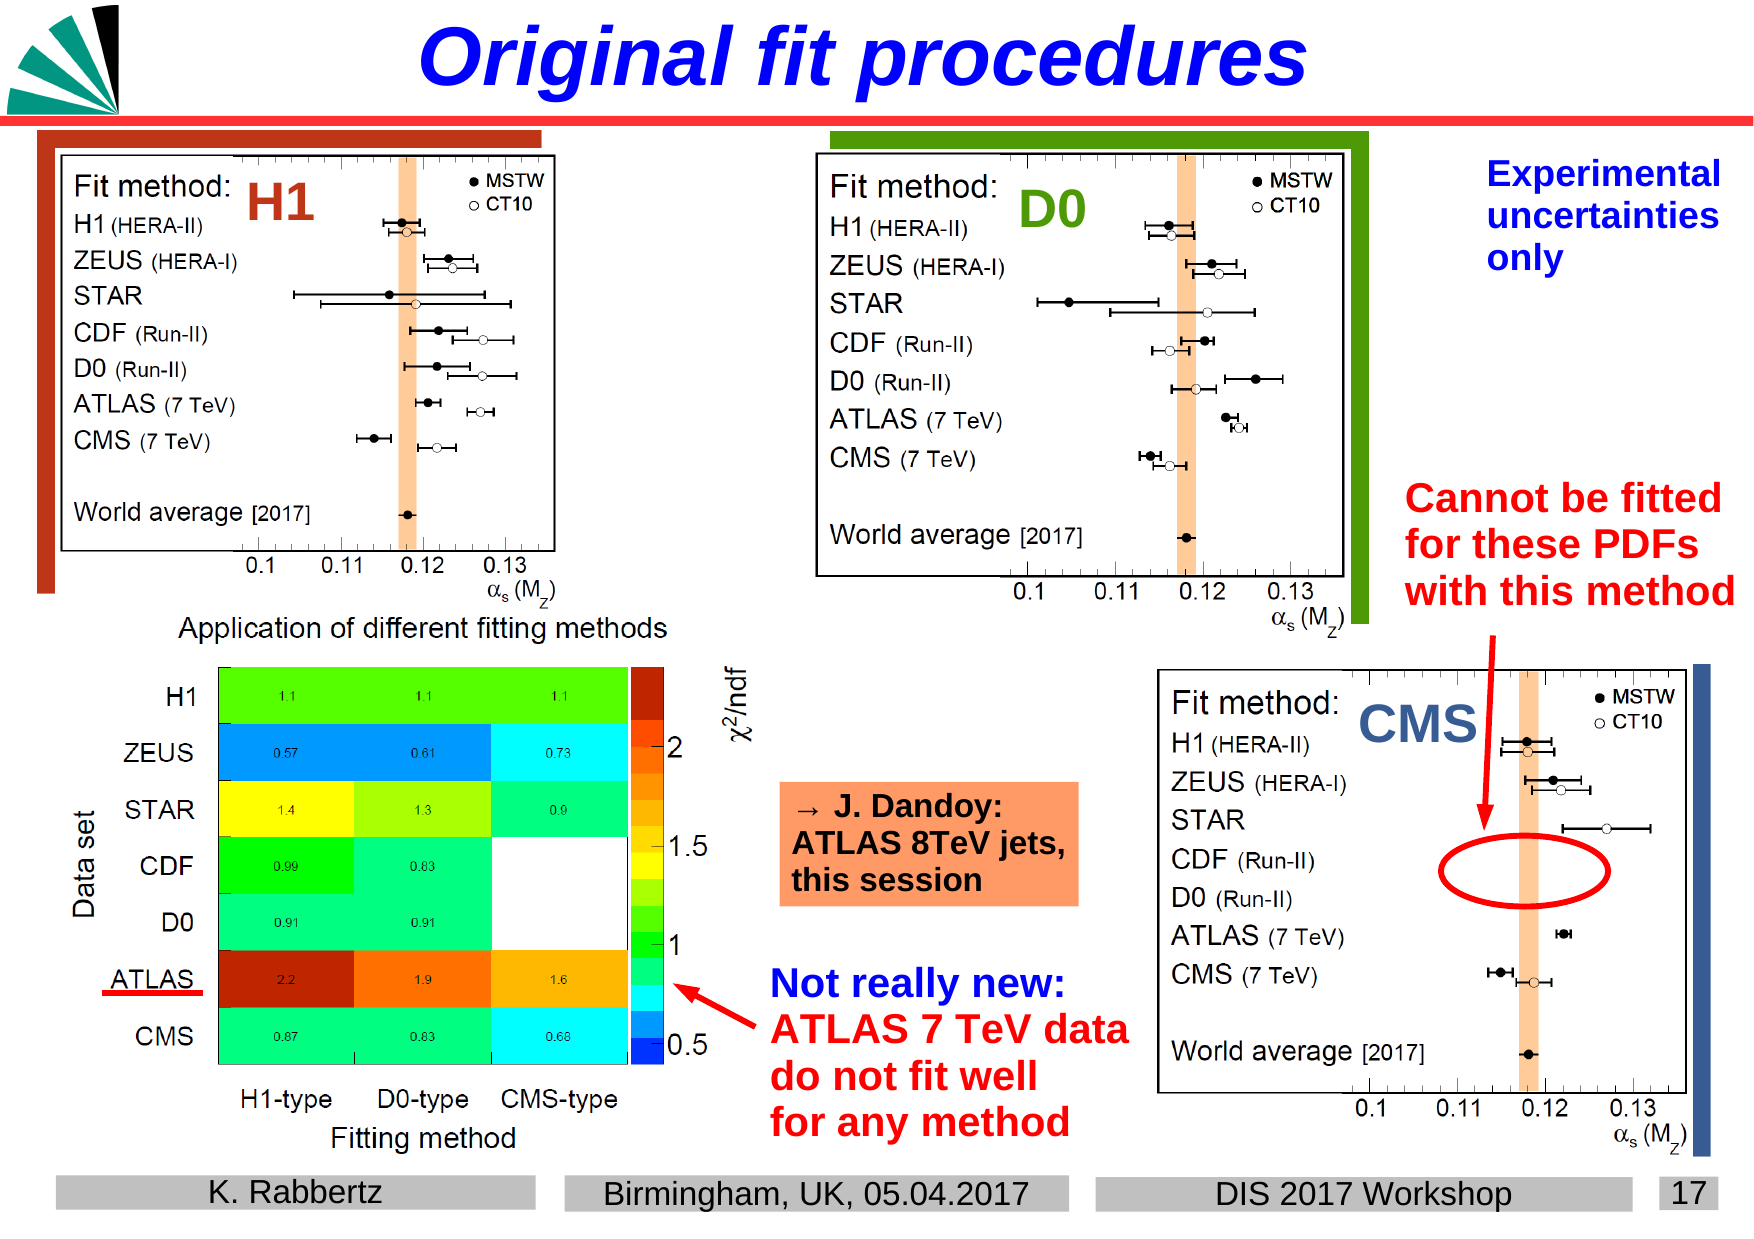

# Original fit procedures
Experimental
uncertainties
only
H1
D0
Cannot be fitted
for these PDFs
with this method
CMS
→ J. Dandoy:
ATLAS 8TeV jets,
this session
Not really new:
ATLAS 7 TeV data
do not fit well
for any method